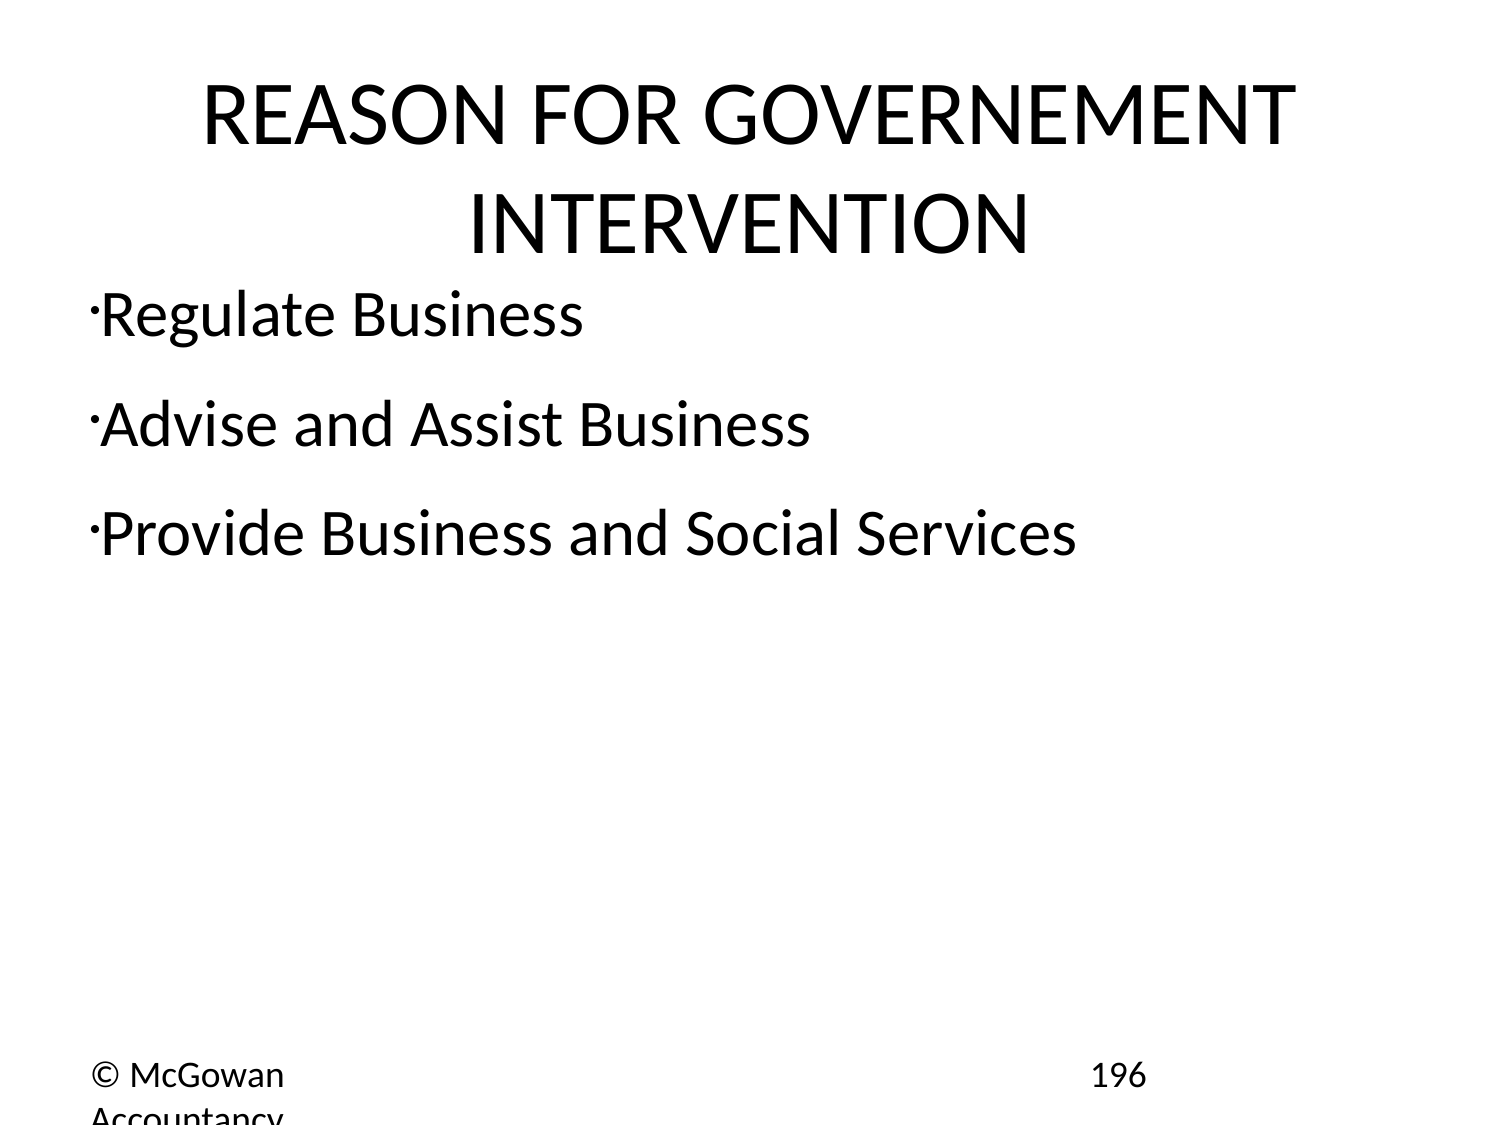

# REASON FOR GOVERNEMENT INTERVENTION
Regulate Business
Advise and Assist Business
Provide Business and Social Services
© McGowan Accountancy Services
196